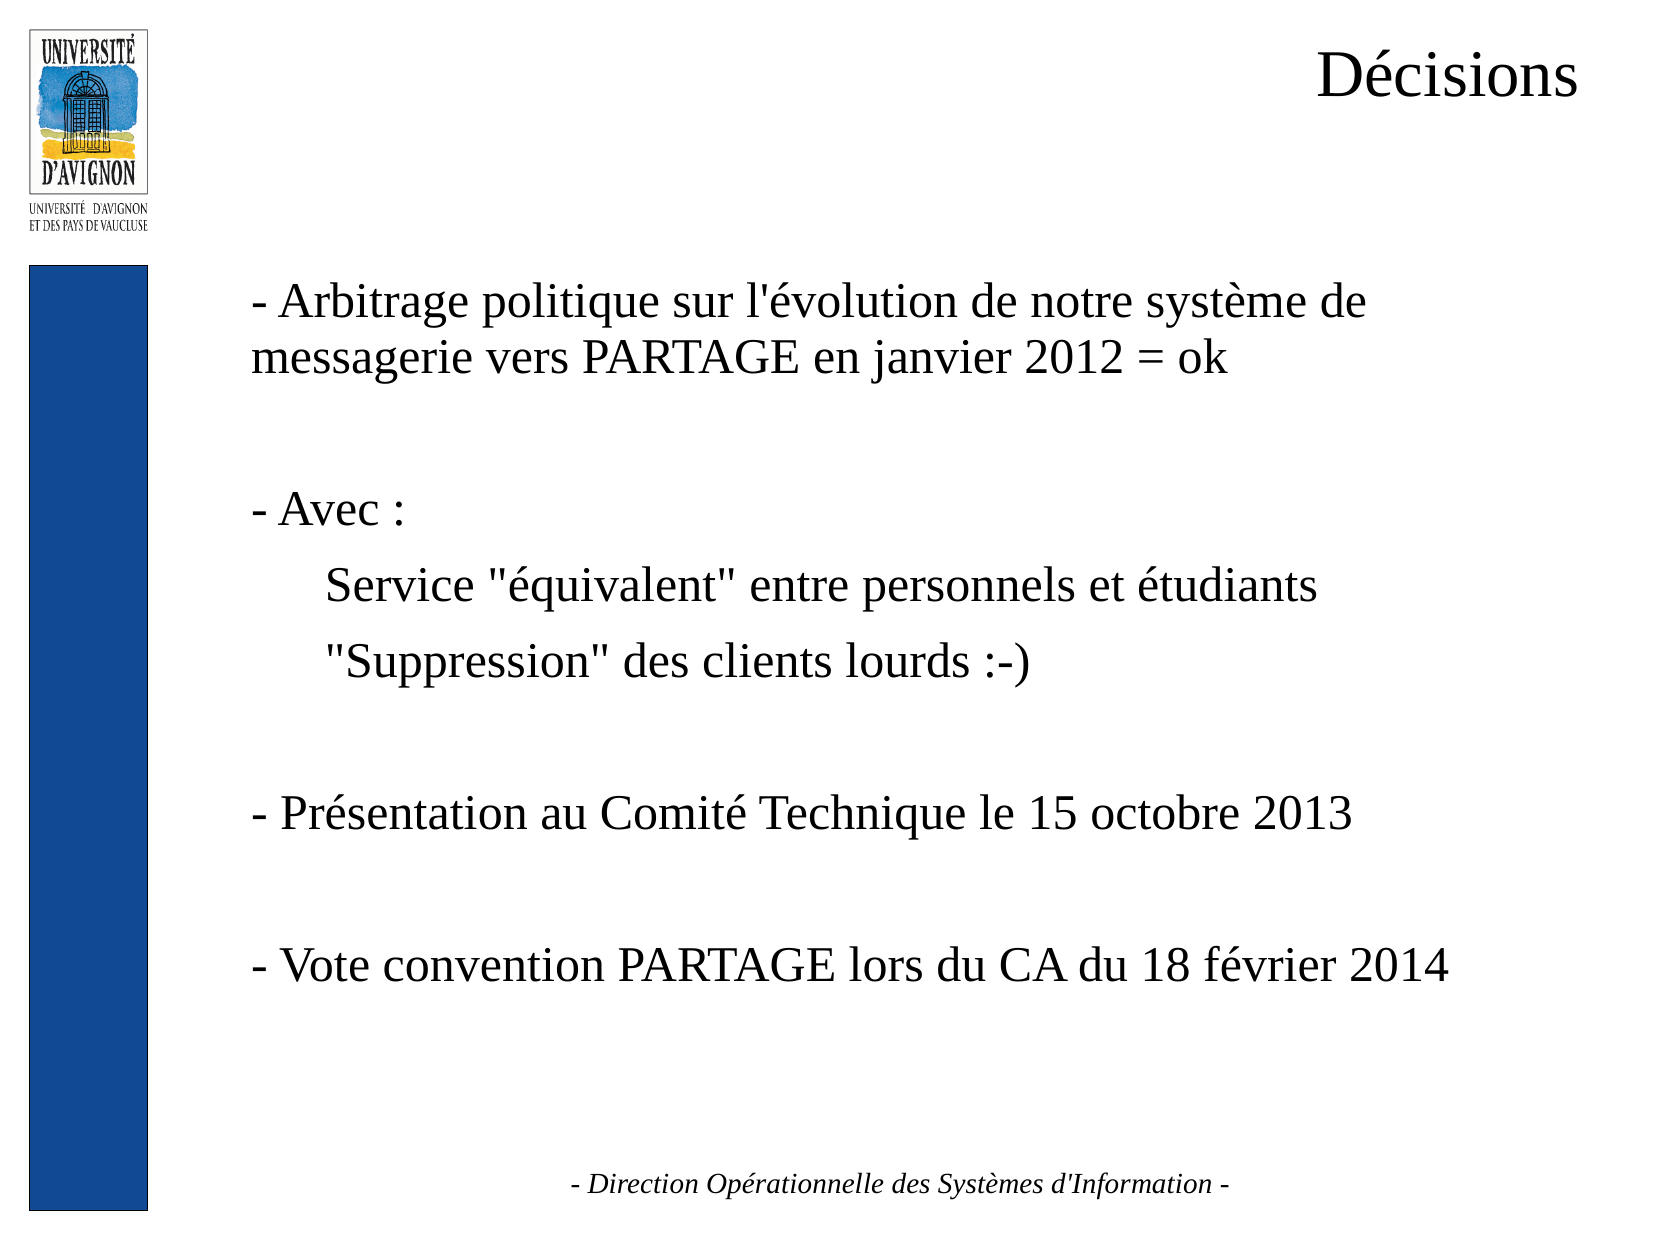

Décisions
- Arbitrage politique sur l'évolution de notre système de messagerie vers PARTAGE en janvier 2012 = ok
- Avec :
	Service "équivalent" entre personnels et étudiants
	"Suppression" des clients lourds :-)
- Présentation au Comité Technique le 15 octobre 2013
- Vote convention PARTAGE lors du CA du 18 février 2014
- Direction Opérationnelle des Systèmes d'Information -